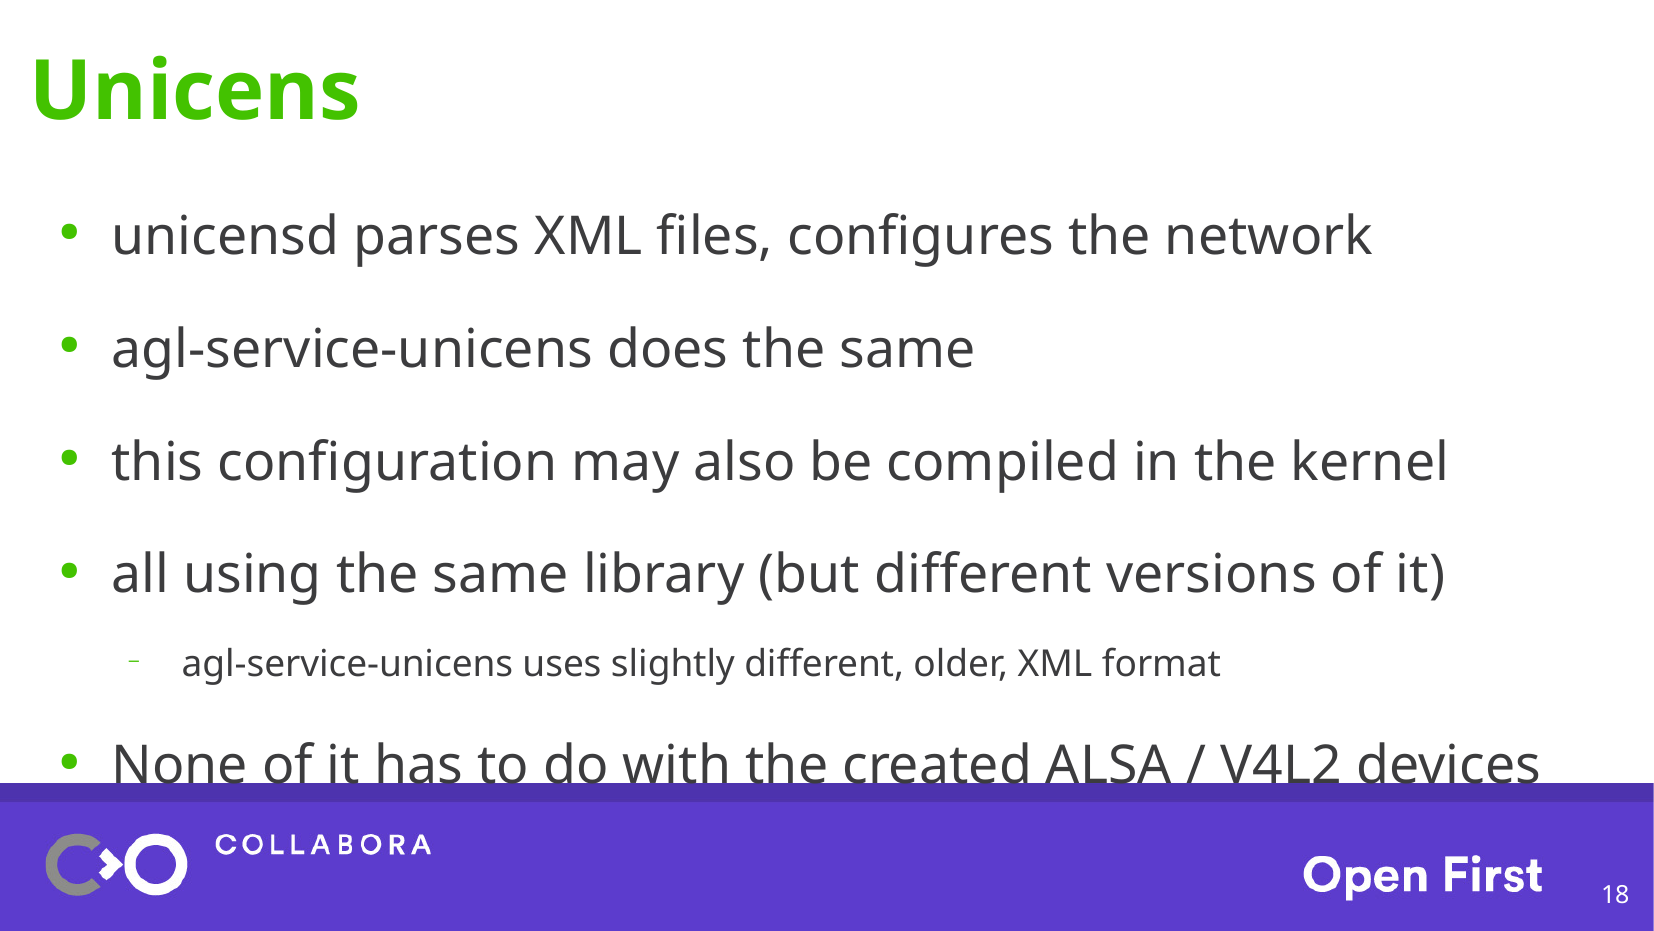

# Unicens
unicensd parses XML files, configures the network
agl-service-unicens does the same
this configuration may also be compiled in the kernel
all using the same library (but different versions of it)
agl-service-unicens uses slightly different, older, XML format
None of it has to do with the created ALSA / V4L2 devices